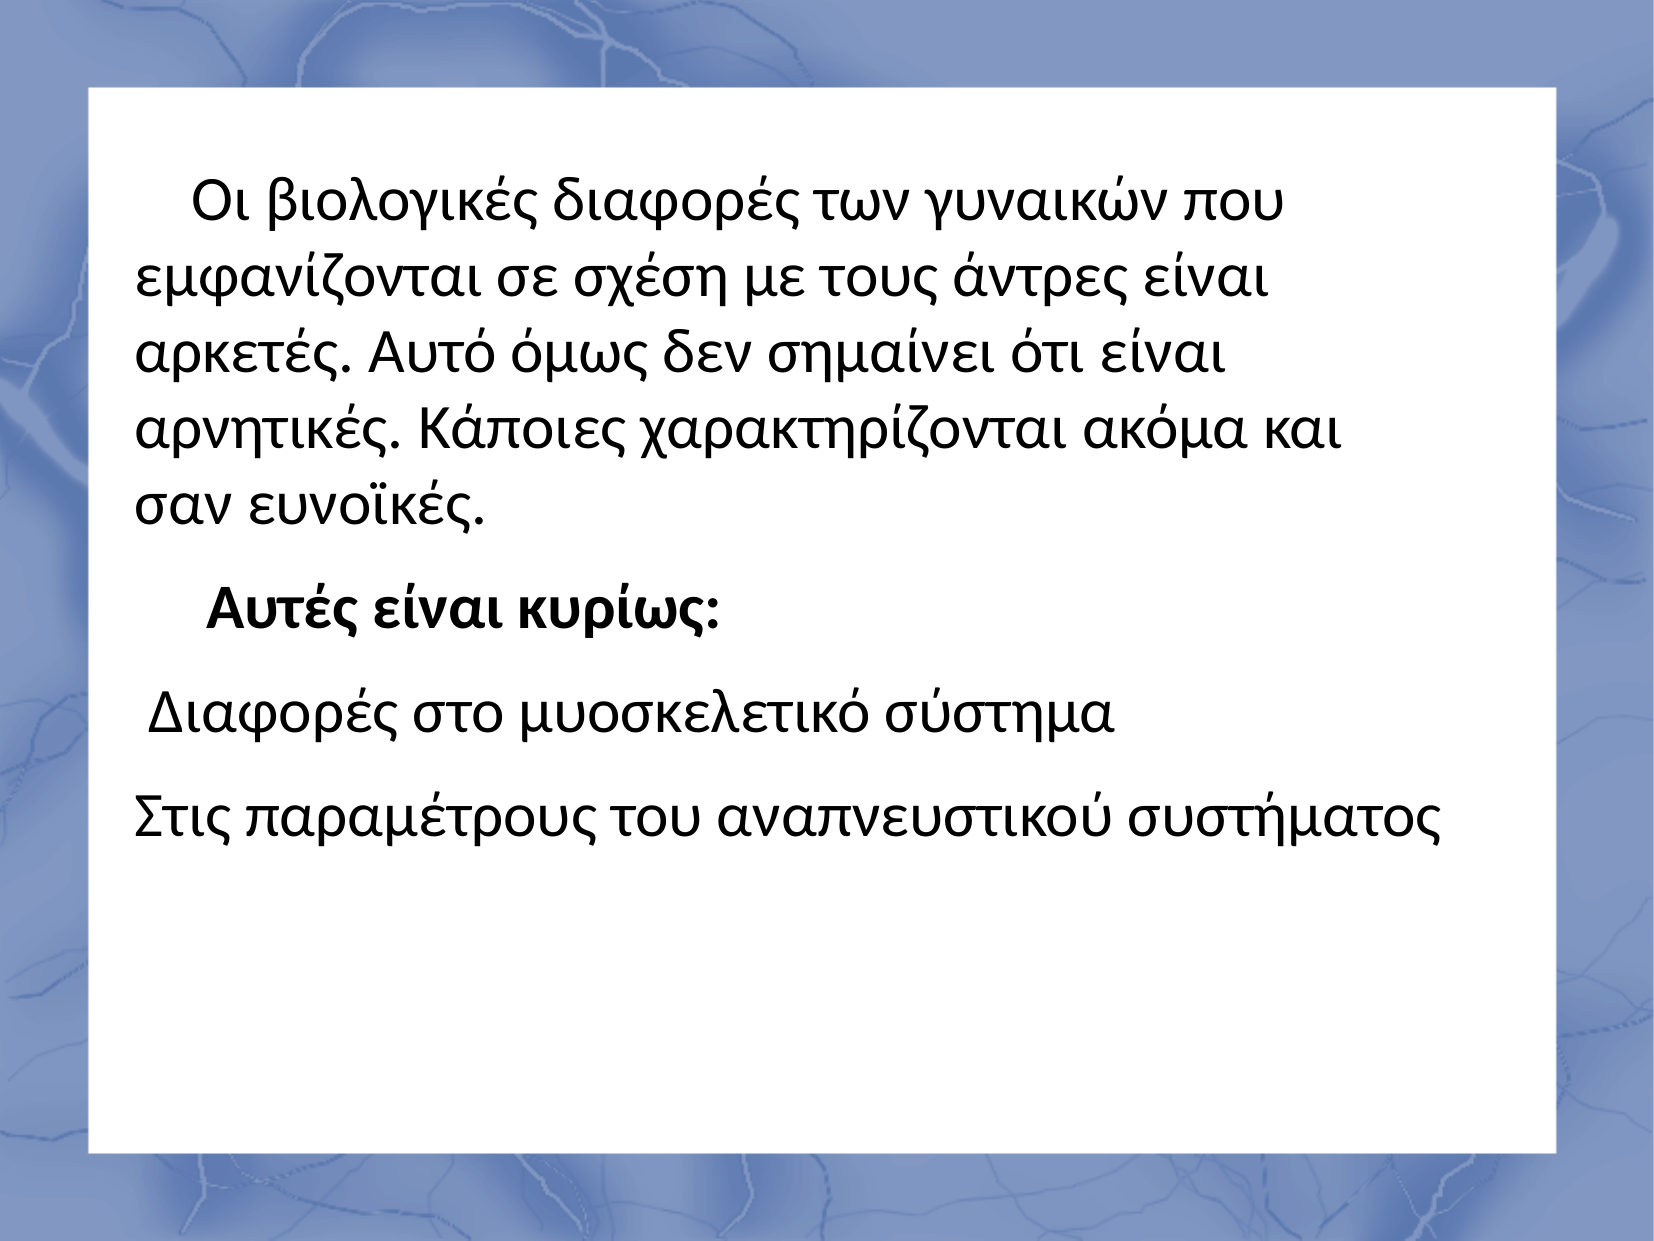

#
 Οι βιολογικές διαφορές των γυναικών που εμφανίζονται σε σχέση με τους άντρες είναι αρκετές. Αυτό όμως δεν σημαίνει ότι είναι αρνητικές. Κάποιες χαρακτηρίζονται ακόμα και σαν ευνοϊκές.
 Αυτές είναι κυρίως:
 Διαφορές στο μυοσκελετικό σύστημα
Στις παραμέτρους του αναπνευστικού συστήματος